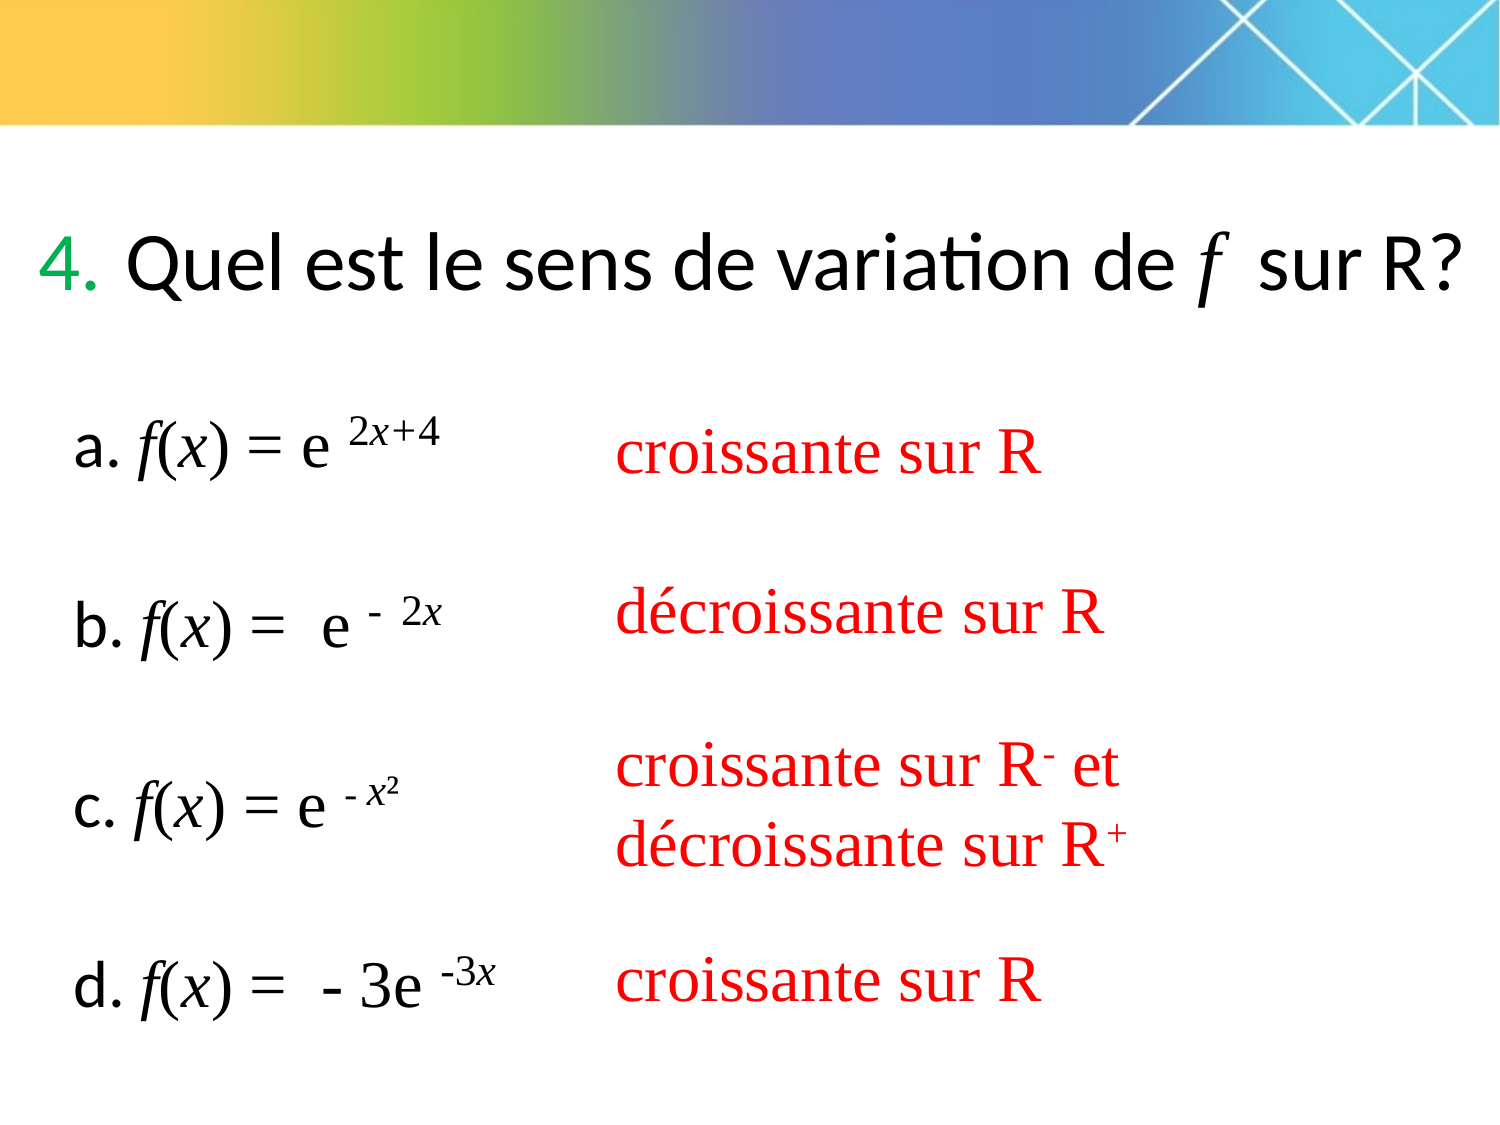

# Quel est le sens de variation de f sur R?
a. f(x) = e 2x+4
b. f(x) = e - 2x
c. f(x) = e - x²
d. f(x) = - 3e -3x
croissante sur R
décroissante sur R
croissante sur R- et
décroissante sur R+
croissante sur R